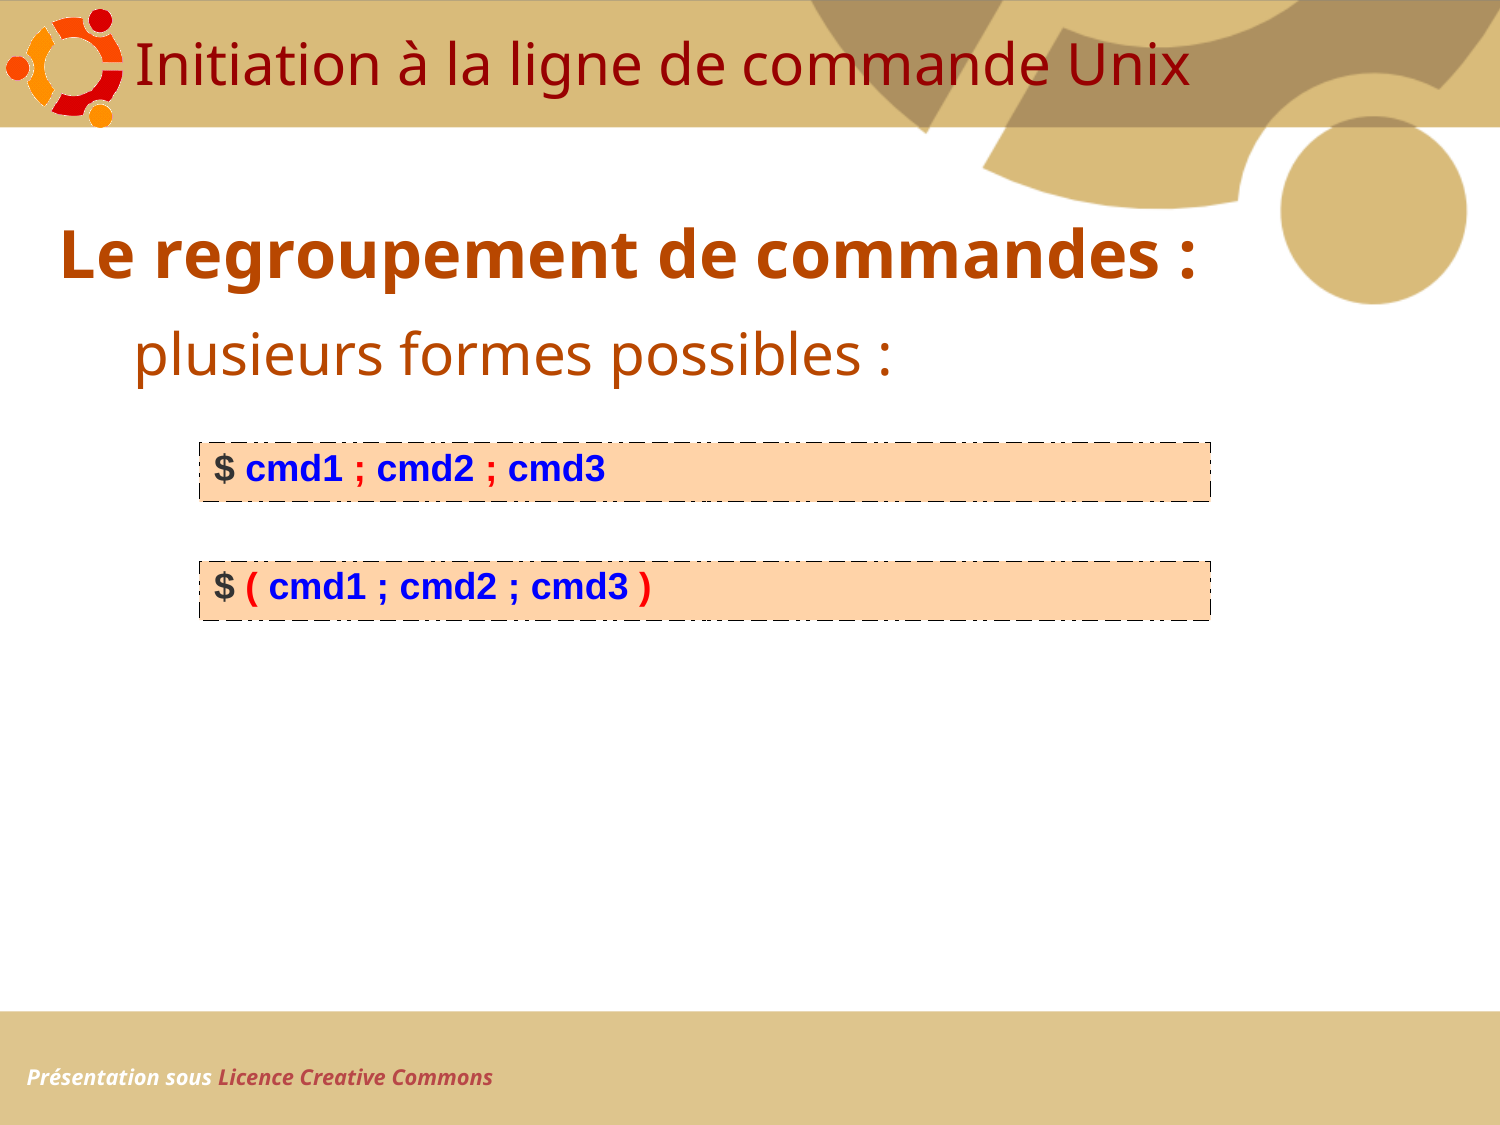

# Initiation à la ligne de commande Unix
Le regroupement de commandes :
plusieurs formes possibles :
$ cmd1 ; cmd2 ; cmd3
$ ( cmd1 ; cmd2 ; cmd3 )